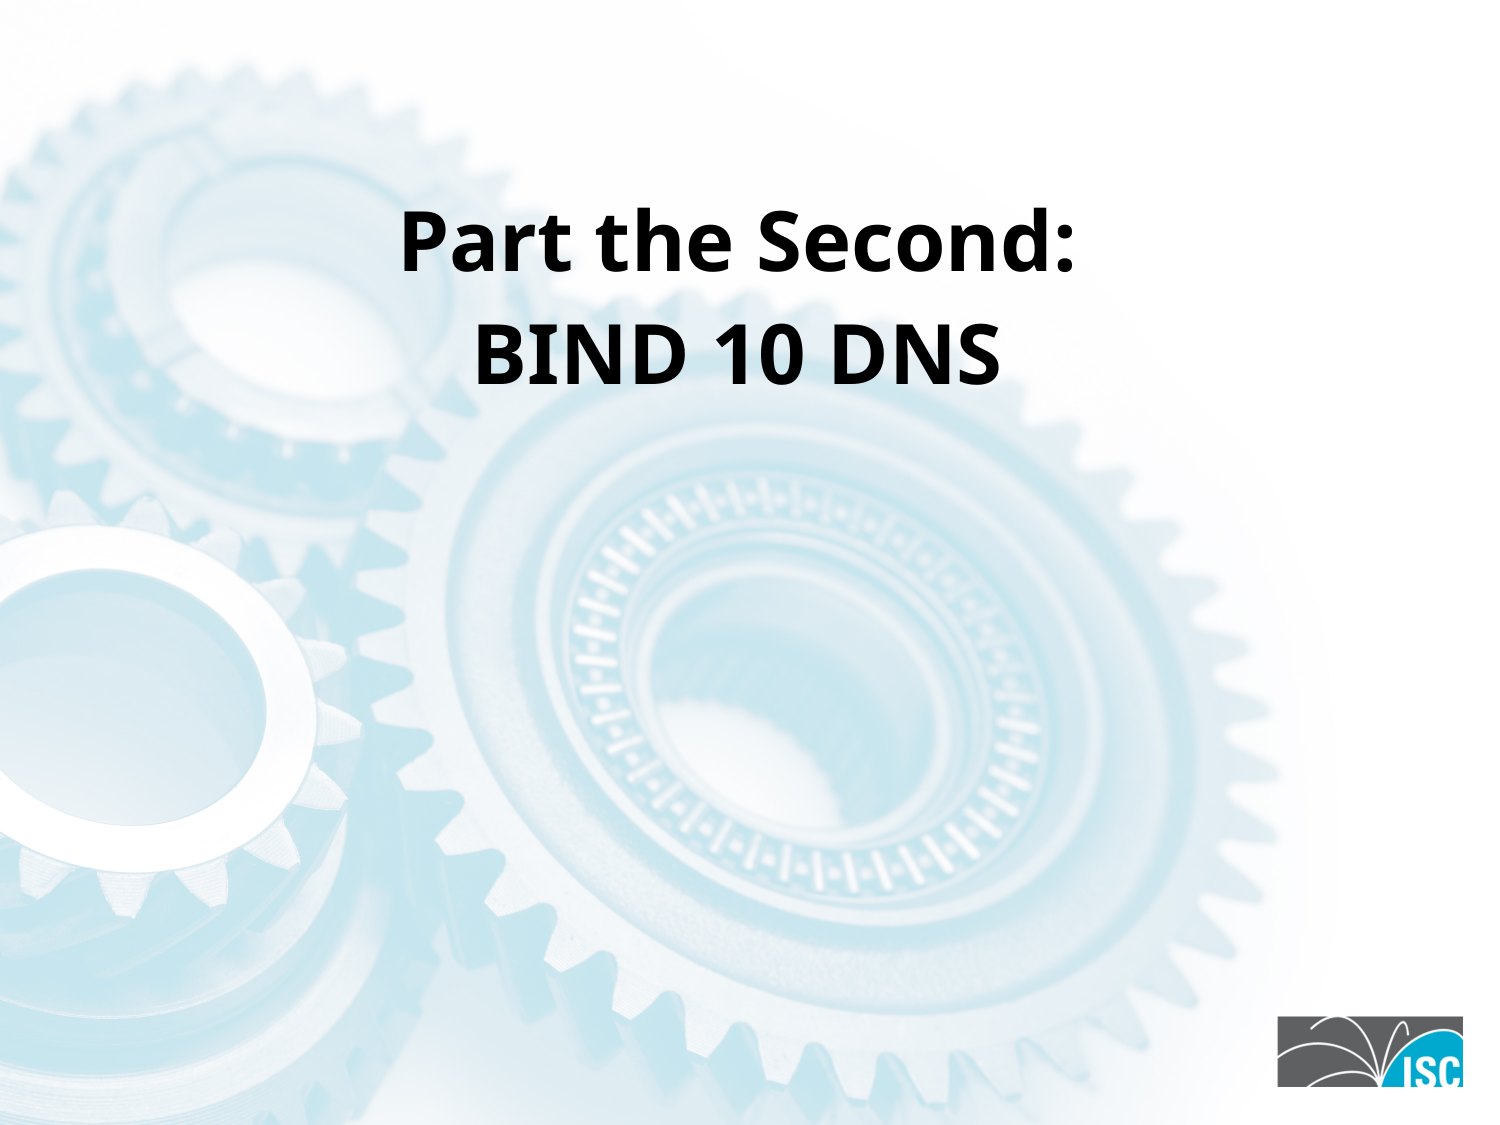

# Part the Second: BIND 10 DNS